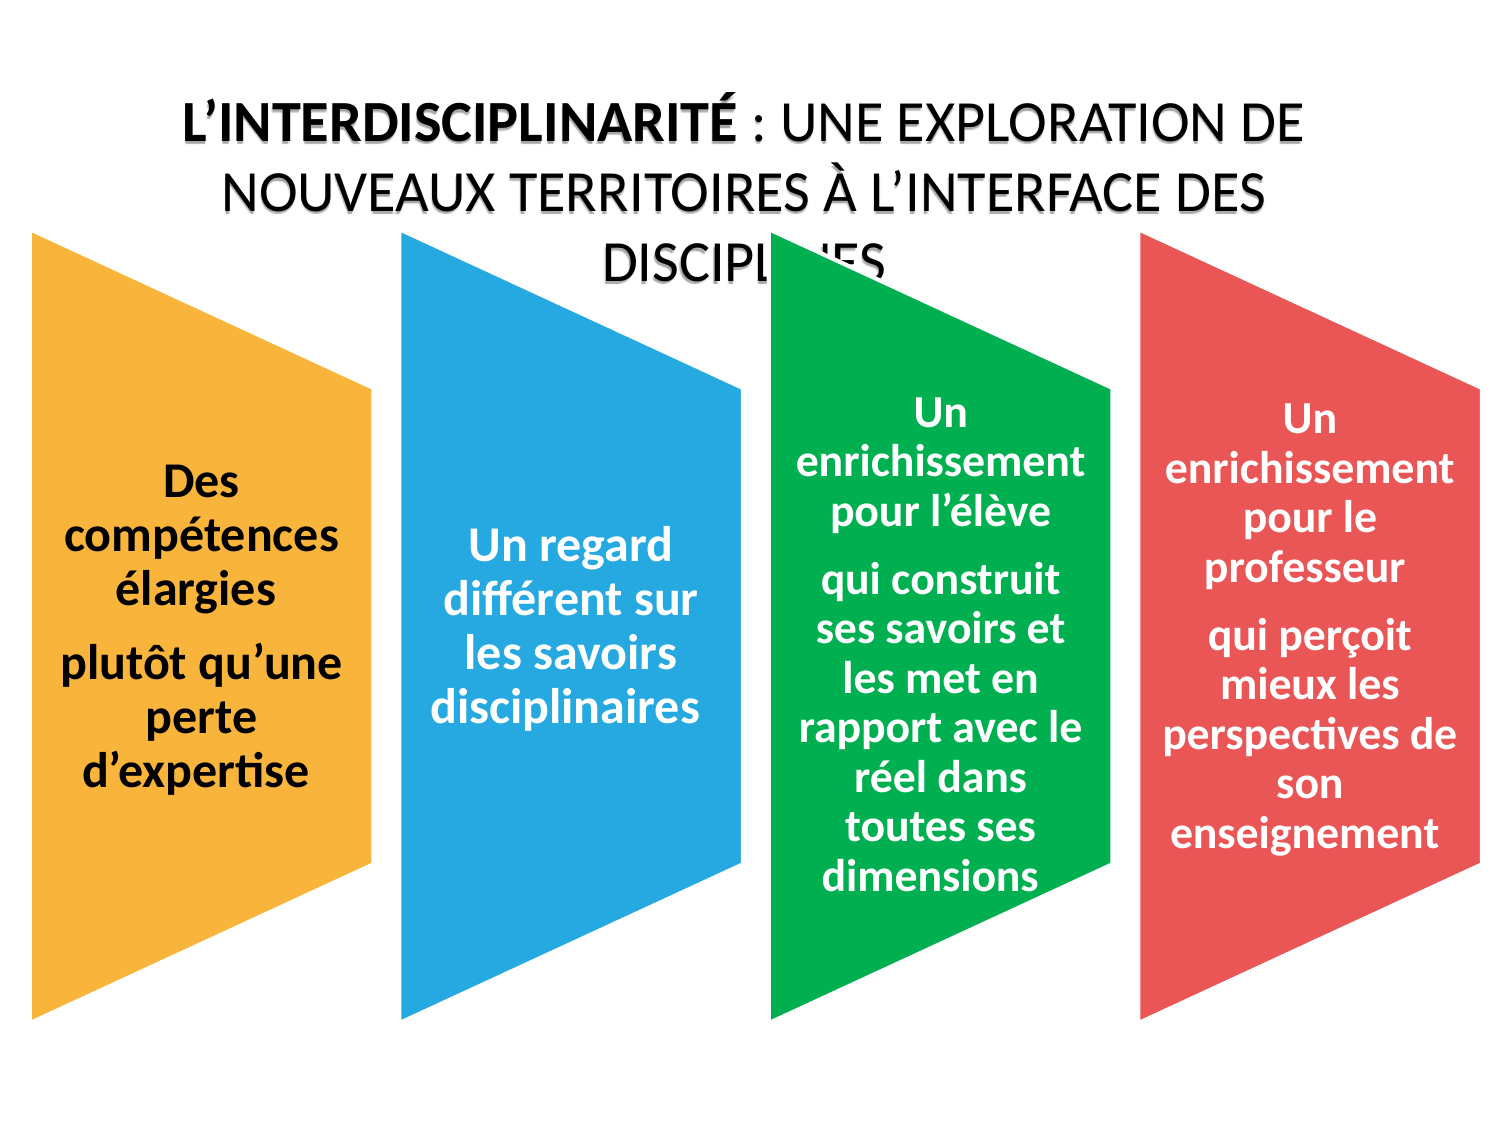

# L’INTERDISCIPLINARITÉ : UNE EXPLORATION DE NOUVEAUX TERRITOIRES À L’INTERFACE DES DISCIPLINES
Des compétences élargies
plutôt qu’une perte d’expertise
Un regard différent sur les savoirs disciplinaires
Un enrichissement pour l’élève
qui construit ses savoirs et les met en rapport avec le réel dans toutes ses dimensions
Un enrichissement pour le professeur
qui perçoit mieux les perspectives de son enseignement